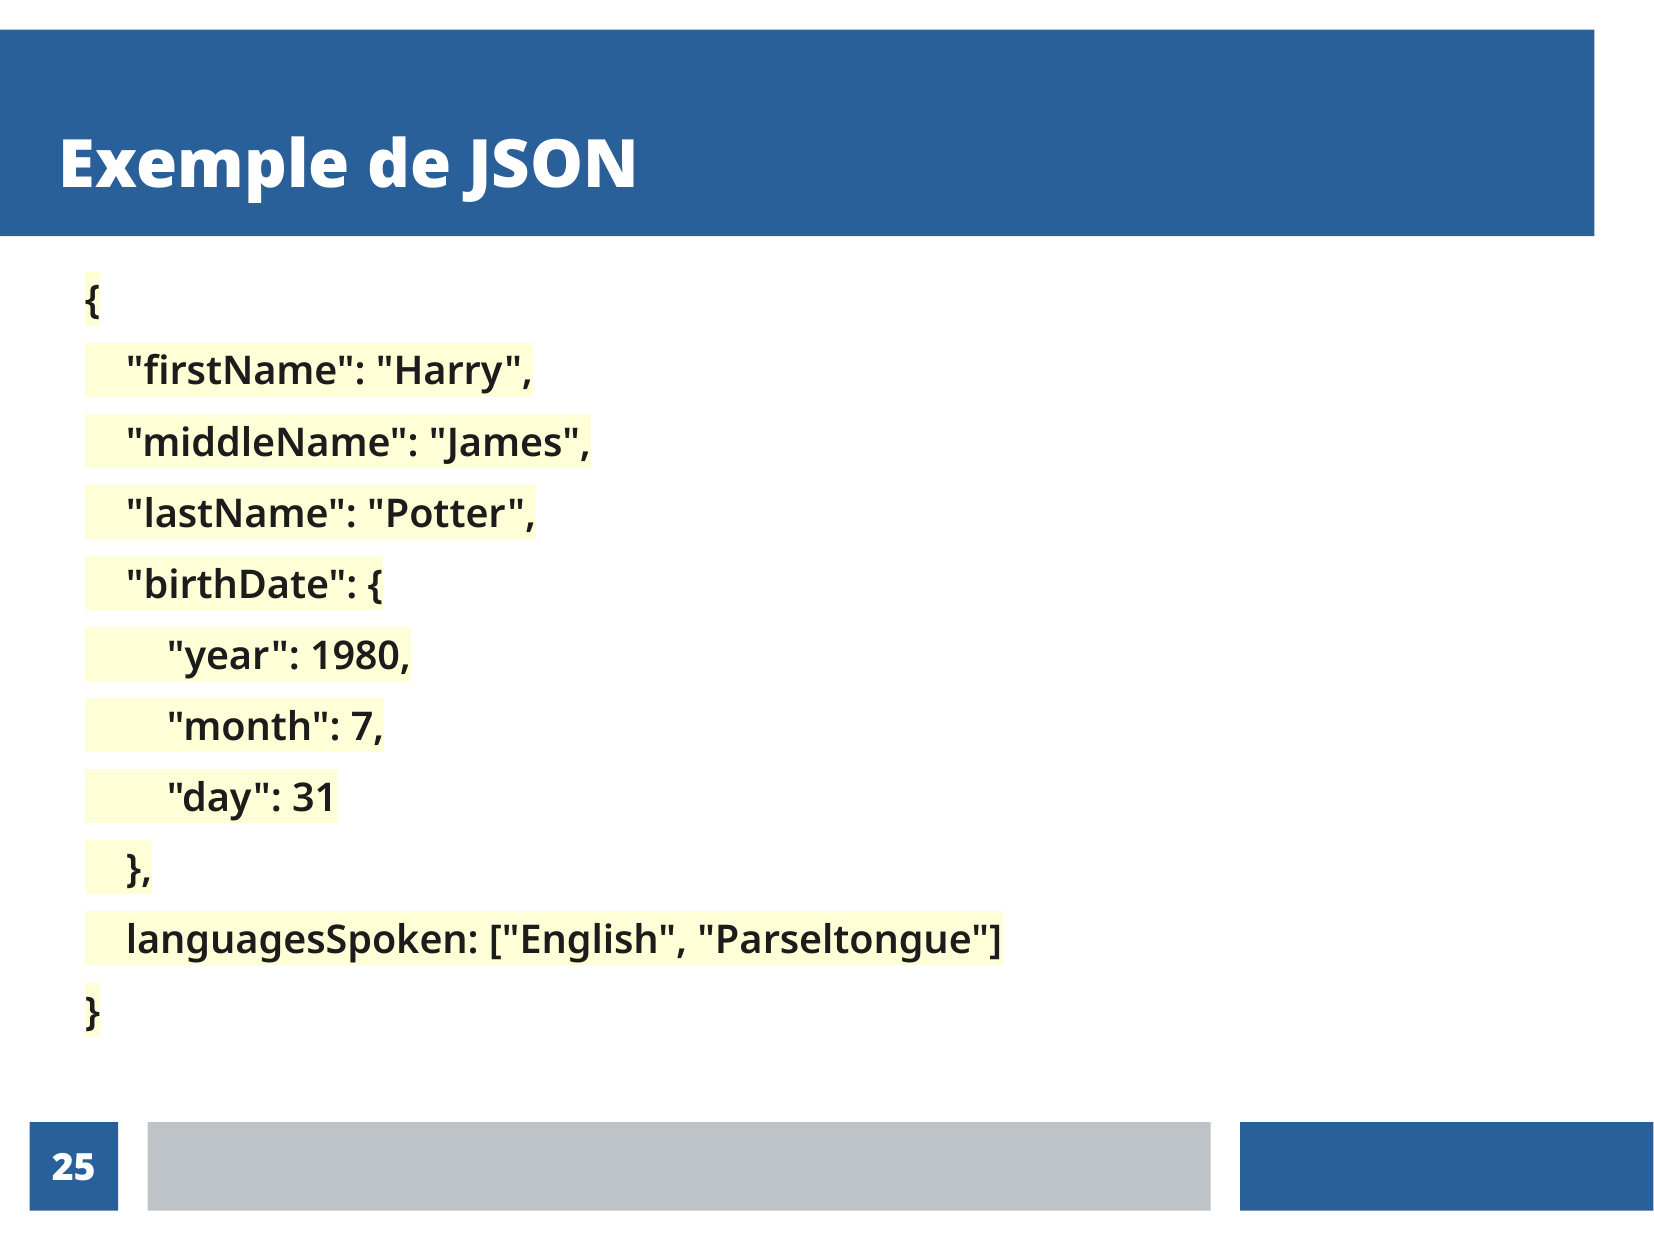

# Exemple de JSON
{
 "firstName": "Harry",
 "middleName": "James",
 "lastName": "Potter",
 "birthDate": {
 "year": 1980,
 "month": 7,
 "day": 31
 },
 languagesSpoken: ["English", "Parseltongue"]
}
25